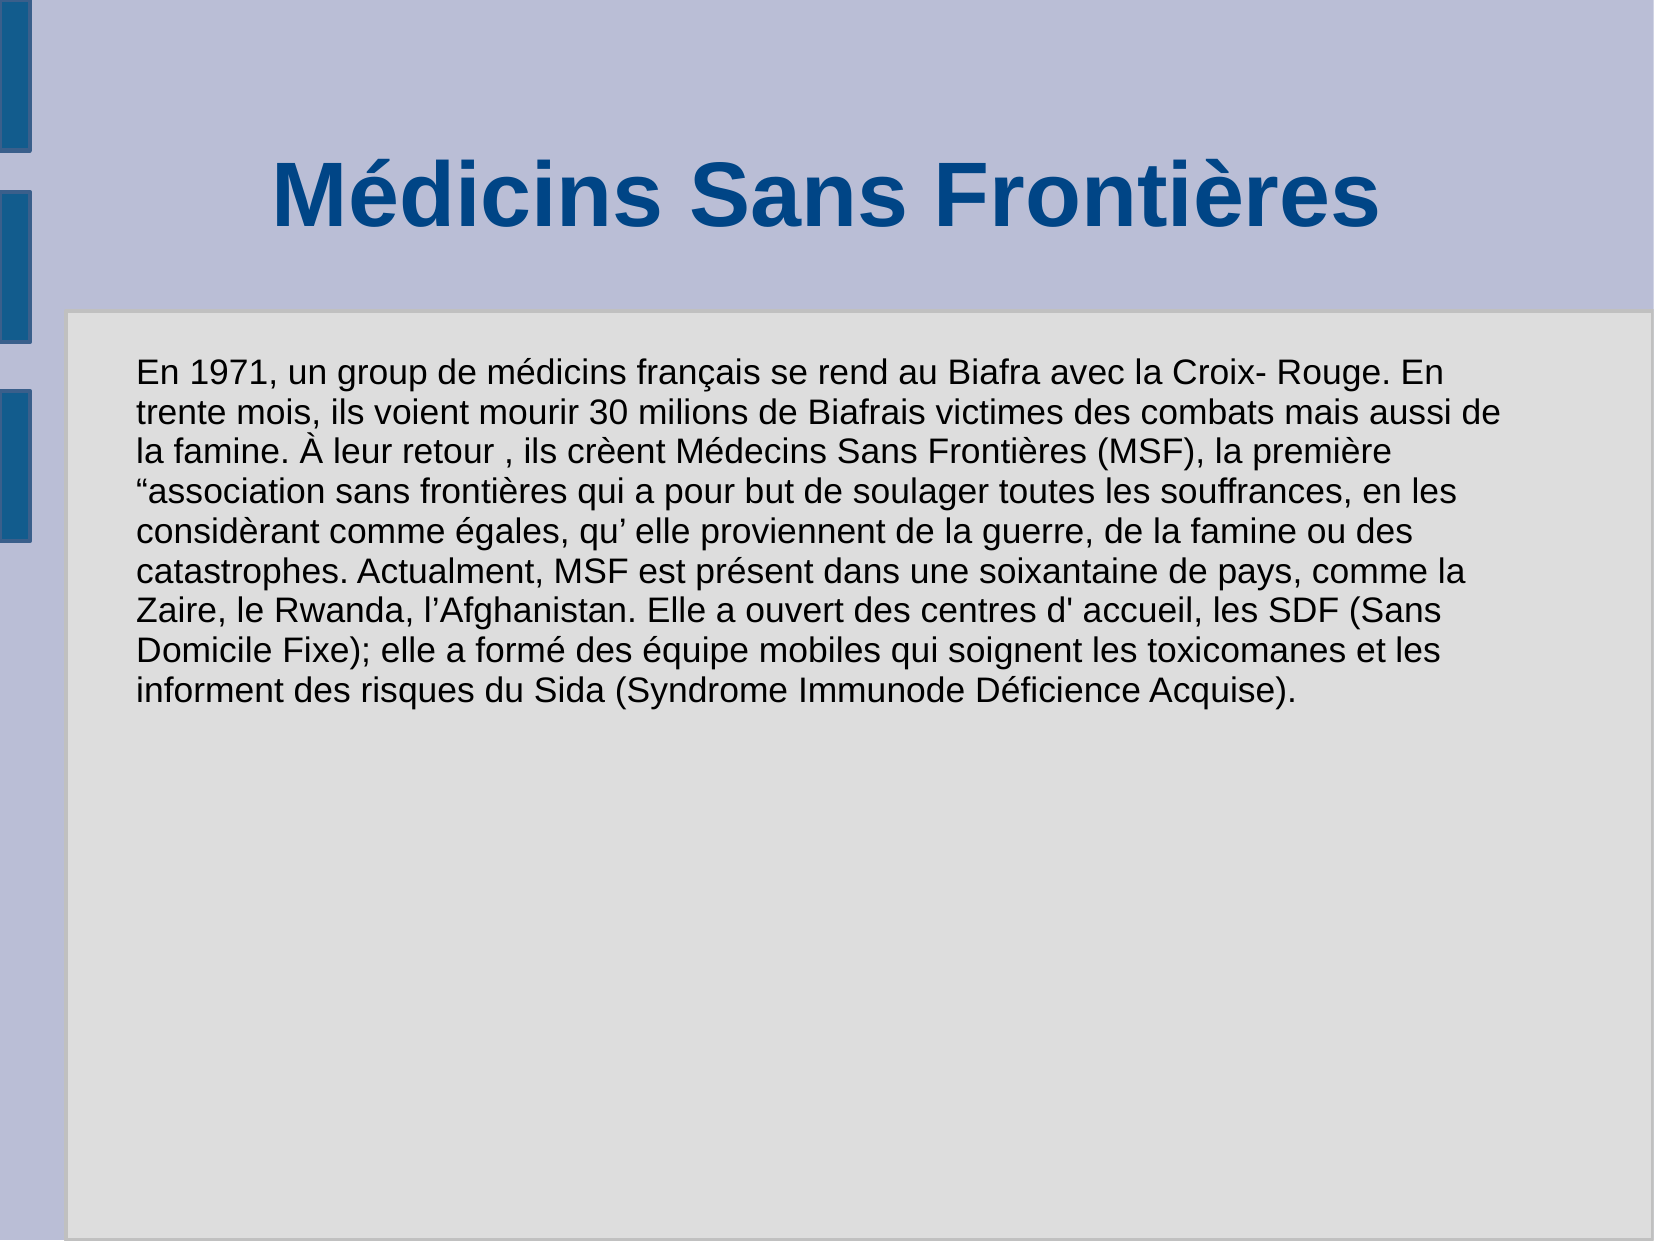

# Médicins Sans Frontières
En 1971, un group de médicins français se rend au Biafra avec la Croix- Rouge. En trente mois, ils voient mourir 30 milions de Biafrais victimes des combats mais aussi de la famine. À leur retour , ils crèent Médecins Sans Frontières (MSF), la première “association sans frontières qui a pour but de soulager toutes les souffrances, en les considèrant comme égales, qu’ elle proviennent de la guerre, de la famine ou des catastrophes. Actualment, MSF est présent dans une soixantaine de pays, comme la Zaire, le Rwanda, l’Afghanistan. Elle a ouvert des centres d' accueil, les SDF (Sans Domicile Fixe); elle a formé des équipe mobiles qui soignent les toxicomanes et les informent des risques du Sida (Syndrome Immunode Déficience Acquise).